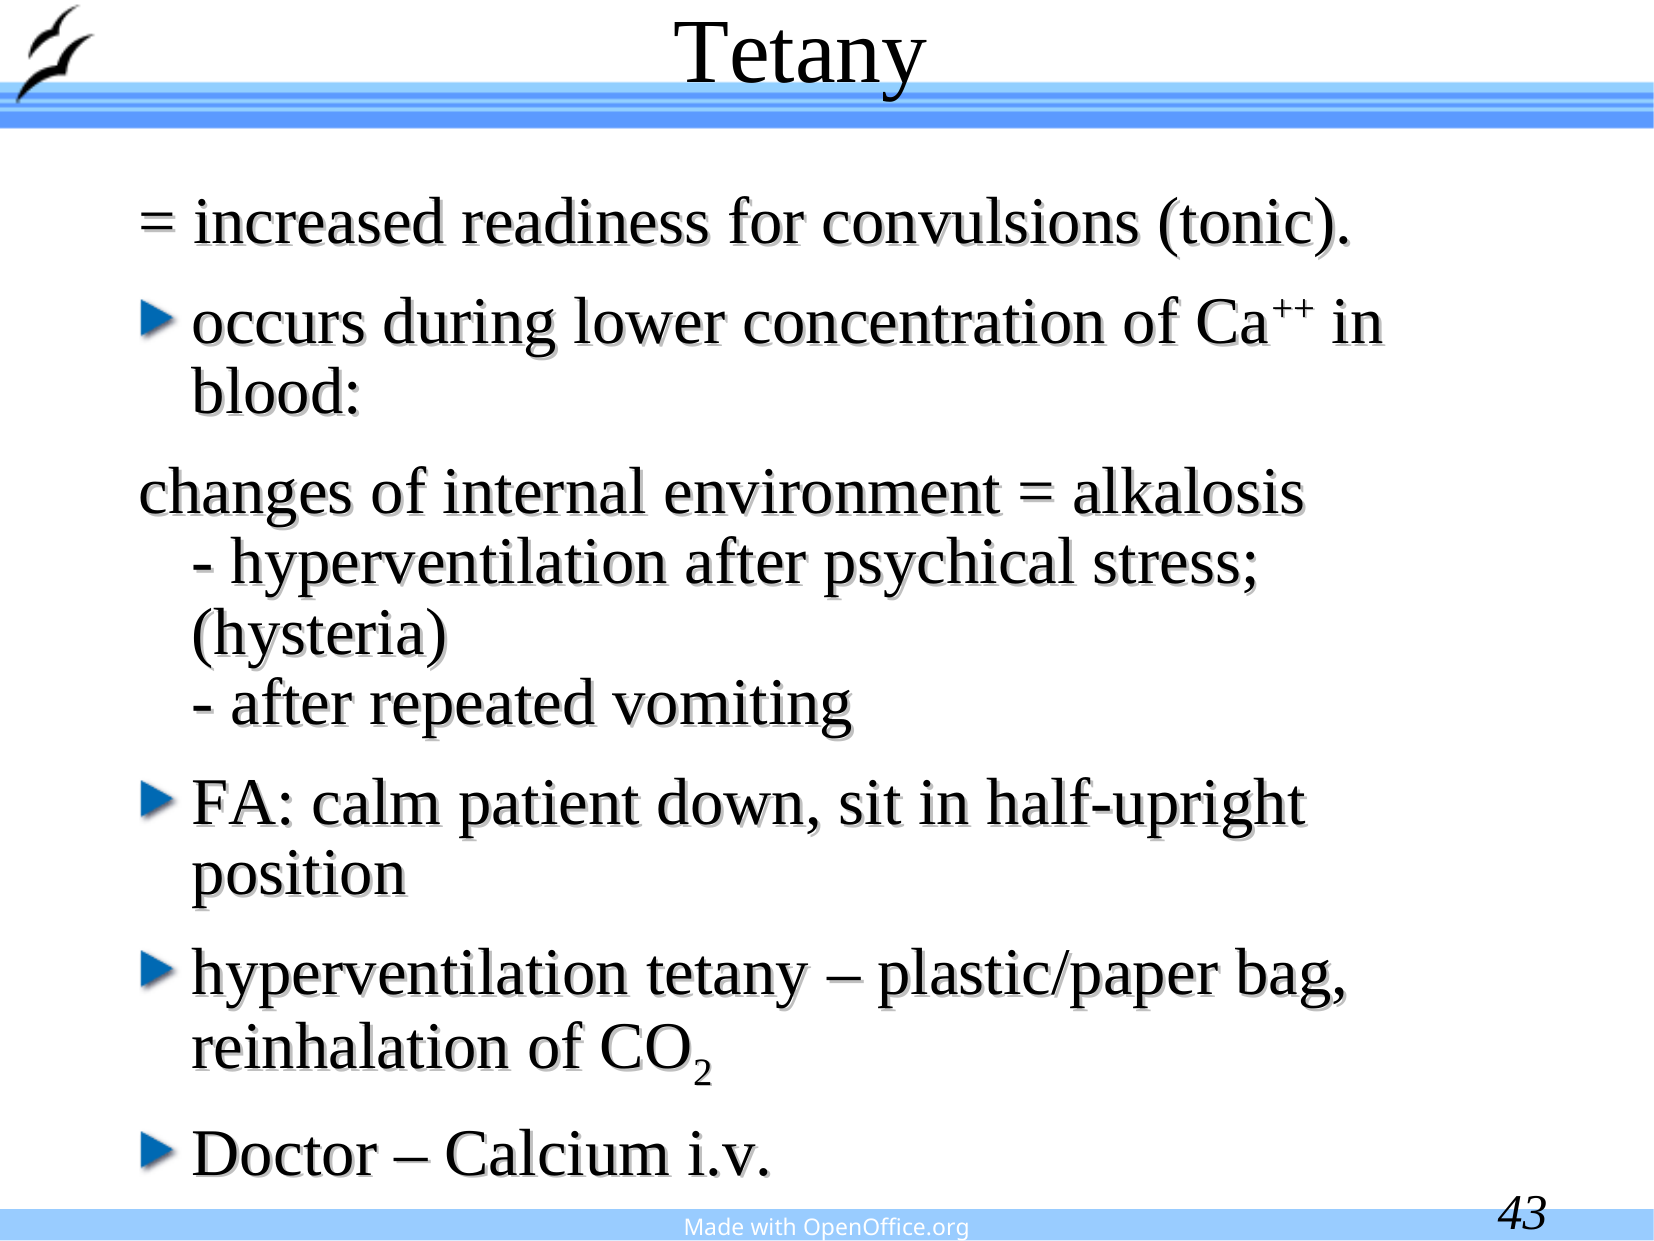

# Tetany
= increased readiness for convulsions (tonic).
occurs during lower concentration of Ca++ in blood:
changes of internal environment = alkalosis
- hyperventilation after psychical stress; (hysteria)
- after repeated vomiting
FA: calm patient down, sit in half-upright position
hyperventilation tetany – plastic/paper bag, reinhalation of CO2
Doctor – Calcium i.v.